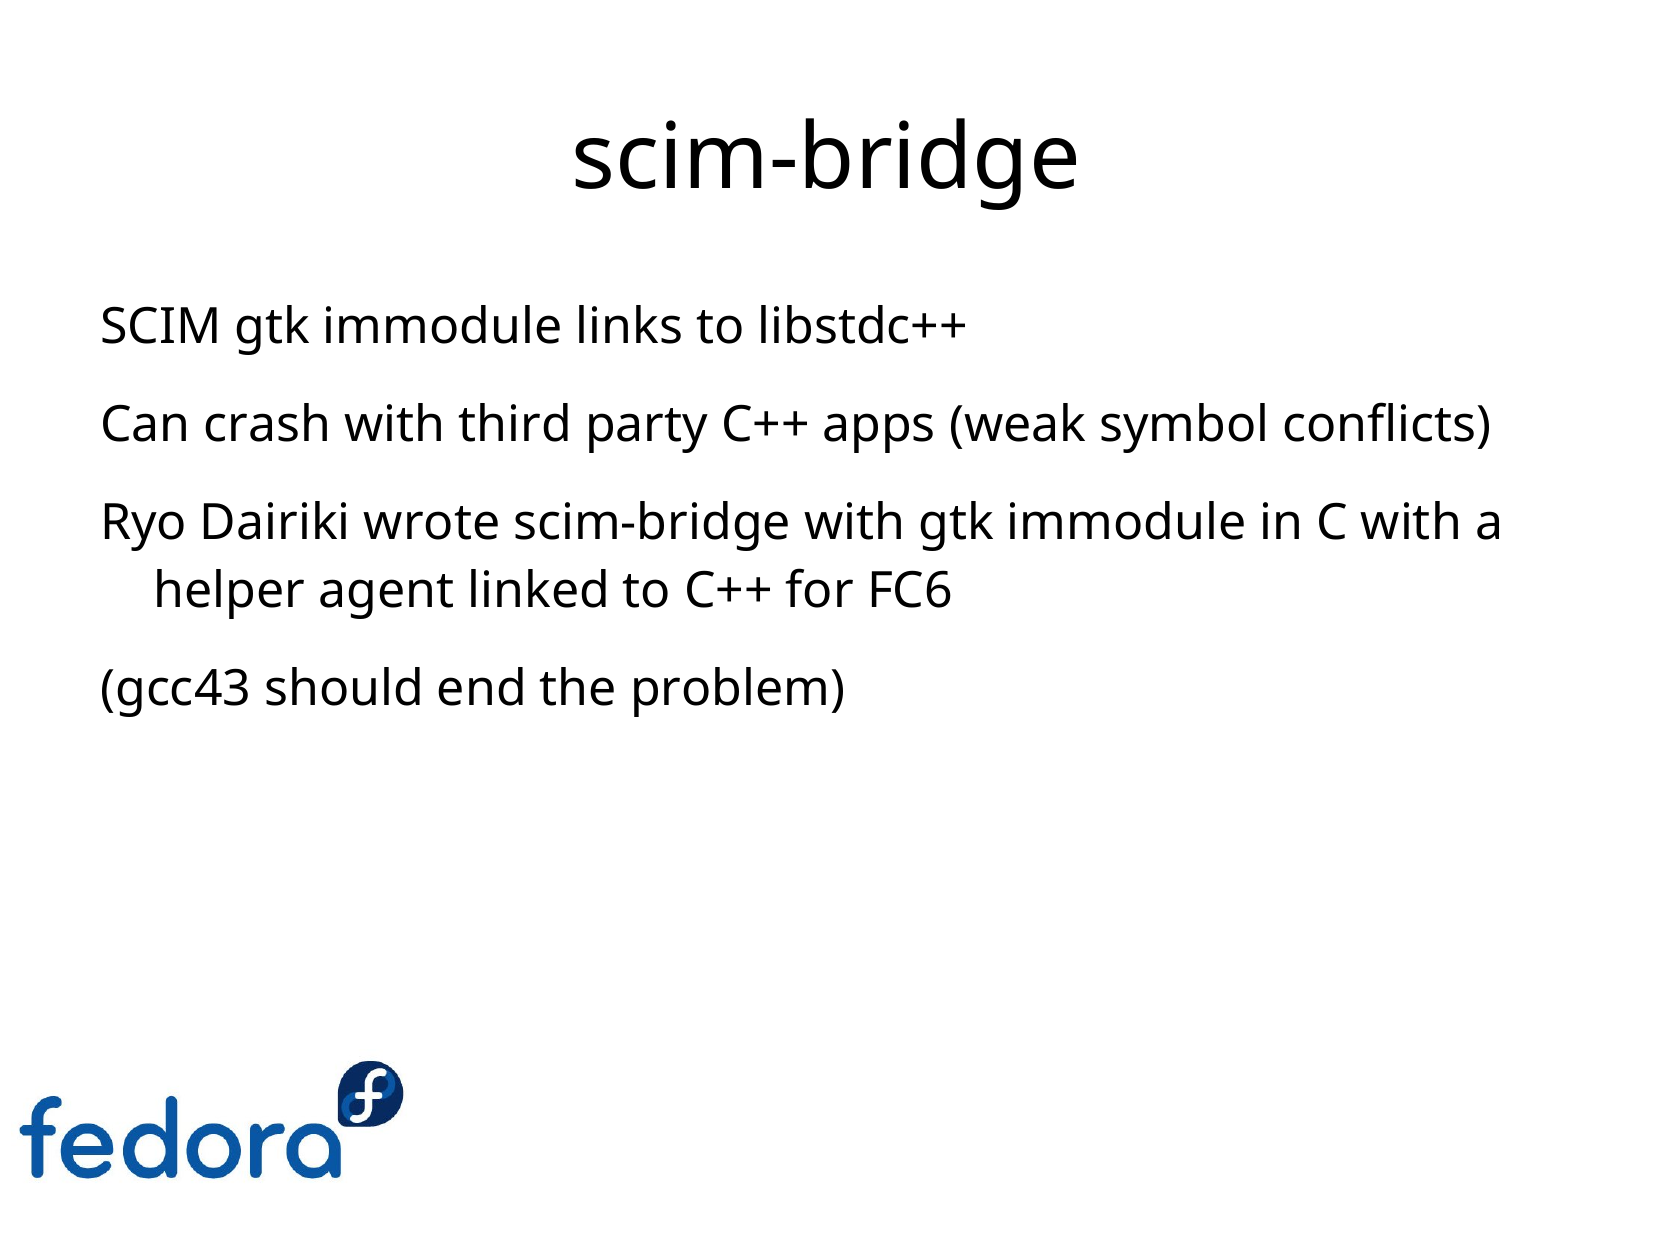

# scim-bridge
SCIM gtk immodule links to libstdc++
Can crash with third party C++ apps (weak symbol conflicts)
Ryo Dairiki wrote scim-bridge with gtk immodule in C with a helper agent linked to C++ for FC6
(gcc43 should end the problem)